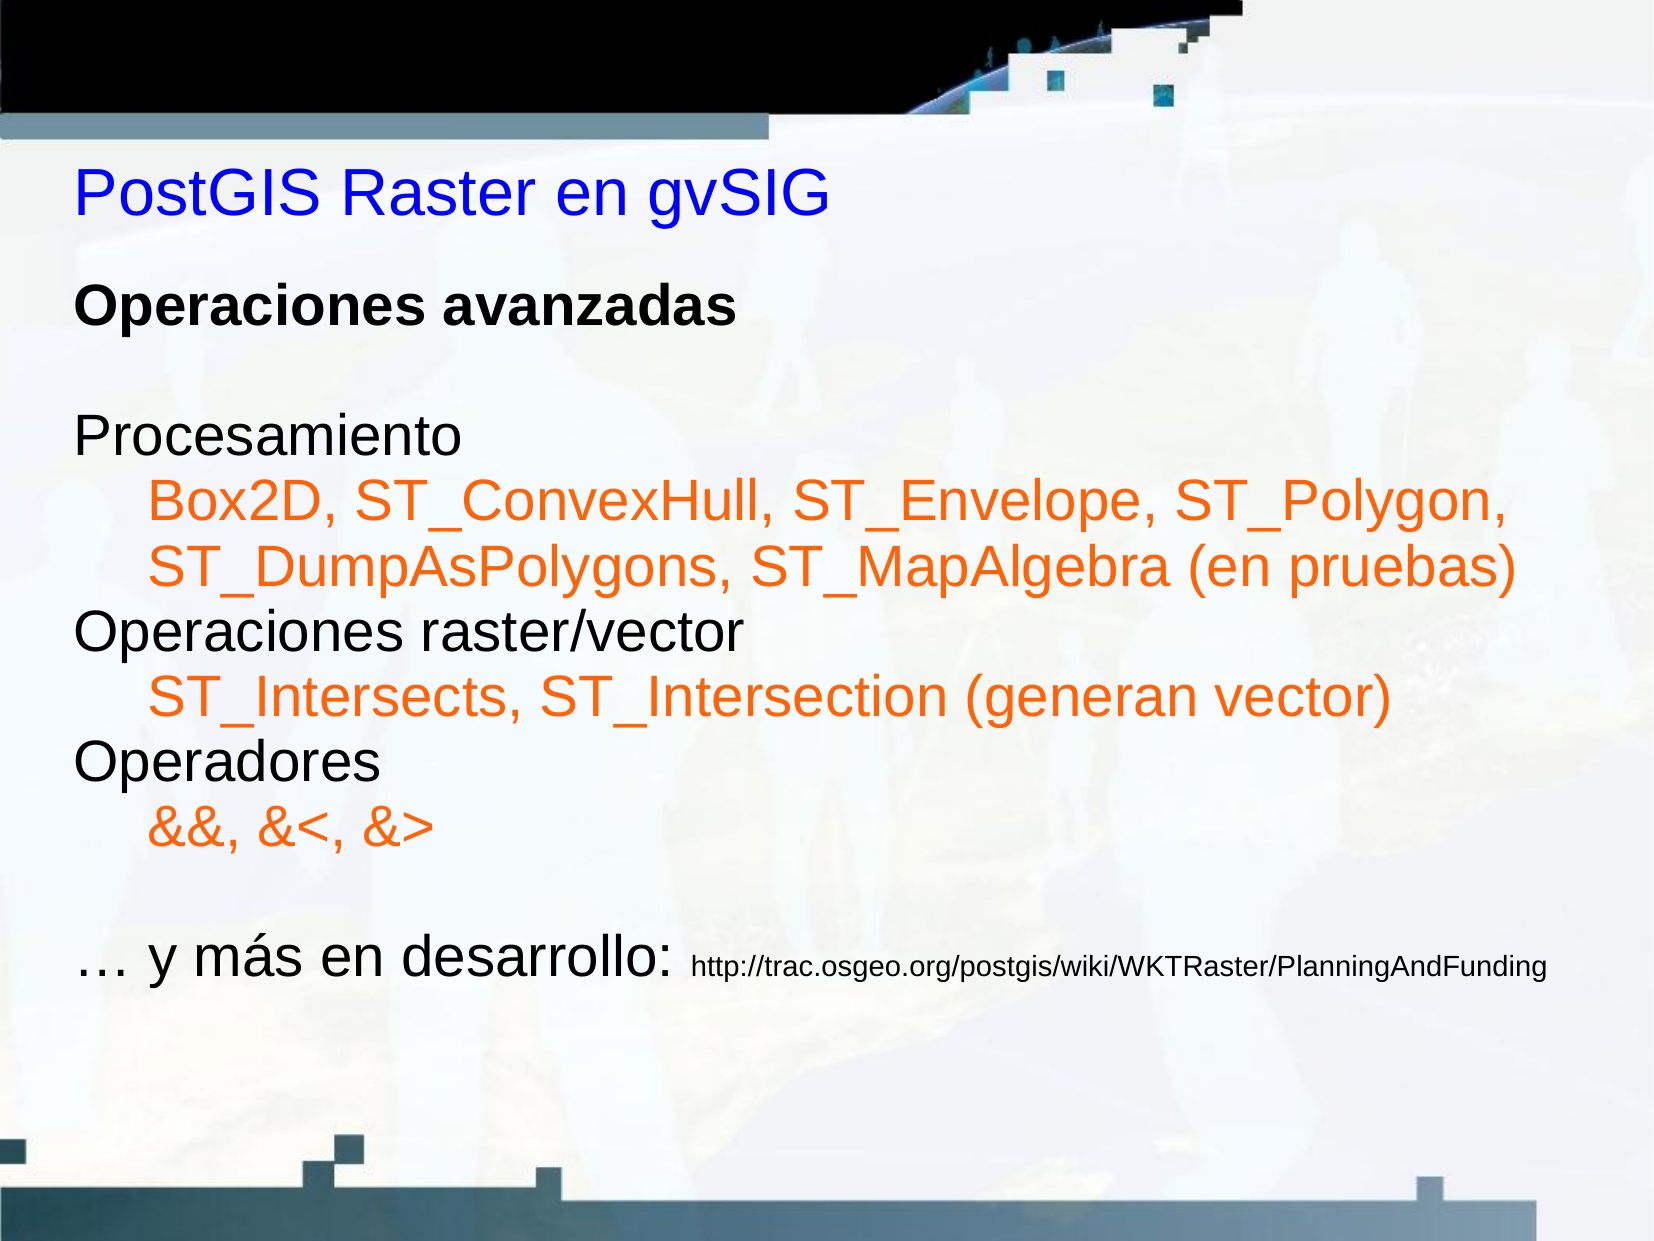

PostGIS Raster en gvSIG
Operaciones avanzadas
Procesamiento
	Box2D, ST_ConvexHull, ST_Envelope, ST_Polygon,
	ST_DumpAsPolygons, ST_MapAlgebra (en pruebas)
Operaciones raster/vector
	ST_Intersects, ST_Intersection (generan vector)
Operadores
	&&, &<, &>
… y más en desarrollo: http://trac.osgeo.org/postgis/wiki/WKTRaster/PlanningAndFunding